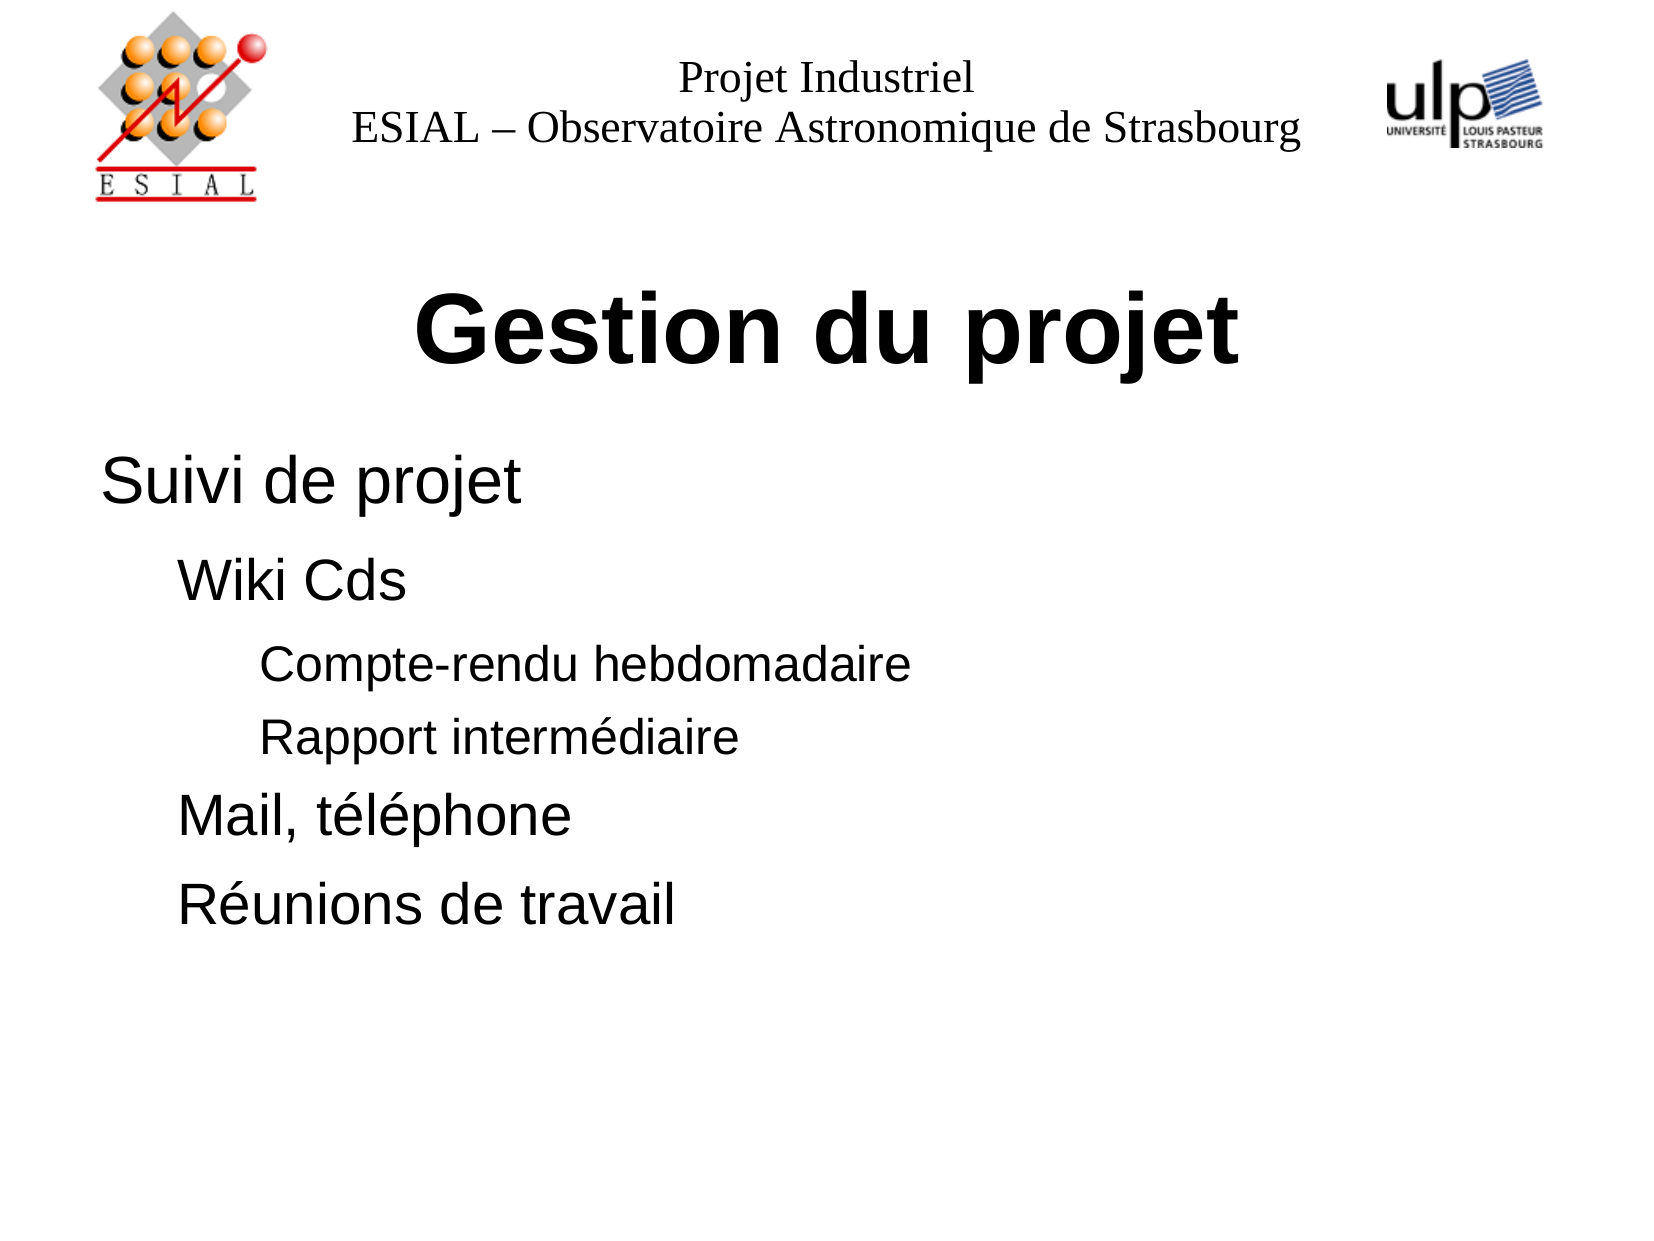

# Projet Industriel ESIAL – Observatoire Astronomique de Strasbourg
Gestion du projet
Suivi de projet
Wiki Cds
Compte-rendu hebdomadaire
Rapport intermédiaire
Mail, téléphone
Réunions de travail